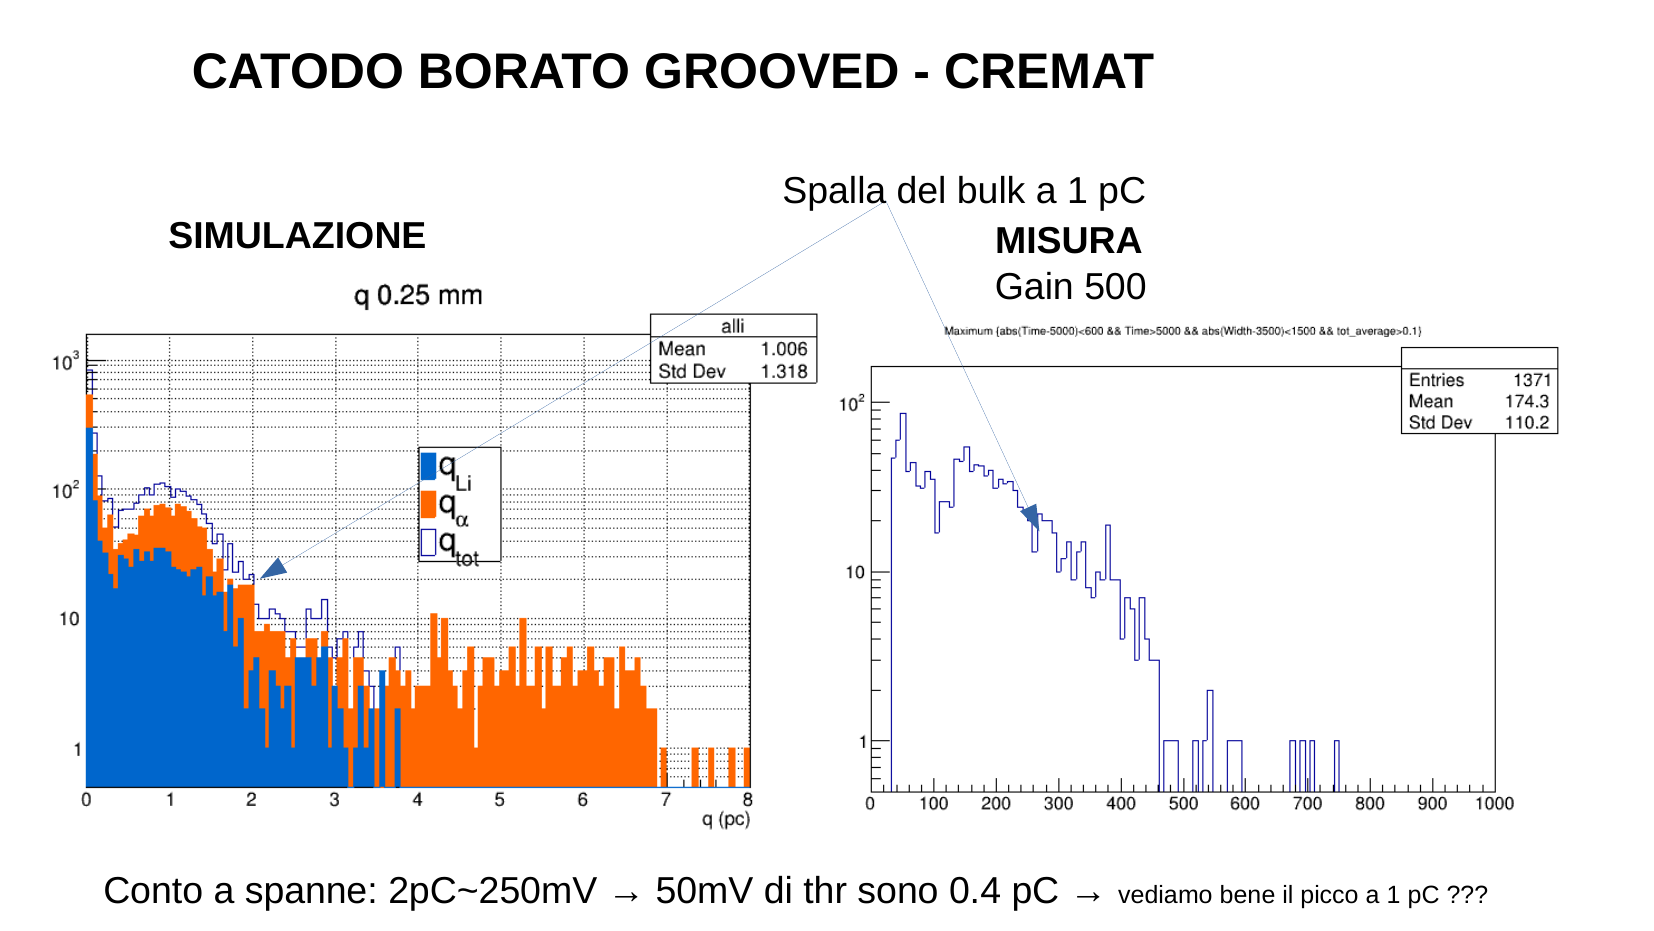

CATODO BORATO GROOVED - CREMAT
Spalla del bulk a 1 pC
SIMULAZIONE
MISURA
Gain 500
Conto a spanne: 2pC~250mV → 50mV di thr sono 0.4 pC → vediamo bene il picco a 1 pC ???